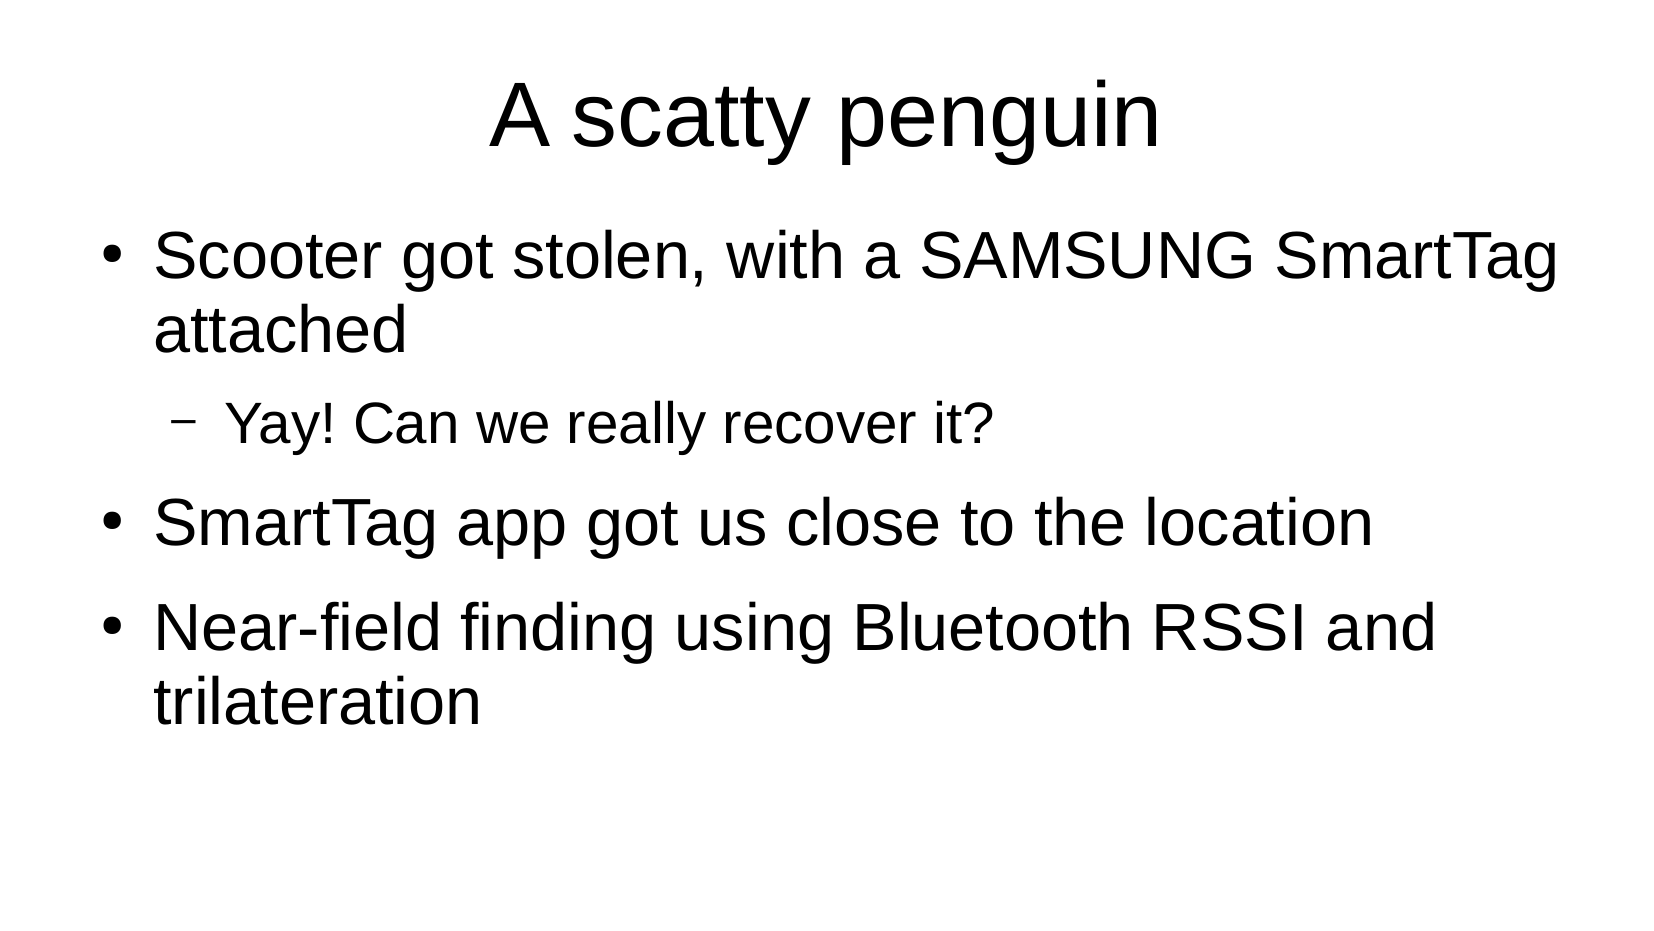

# A scatty penguin
Scooter got stolen, with a SAMSUNG SmartTag attached
Yay! Can we really recover it?
SmartTag app got us close to the location
Near-field finding using Bluetooth RSSI and trilateration